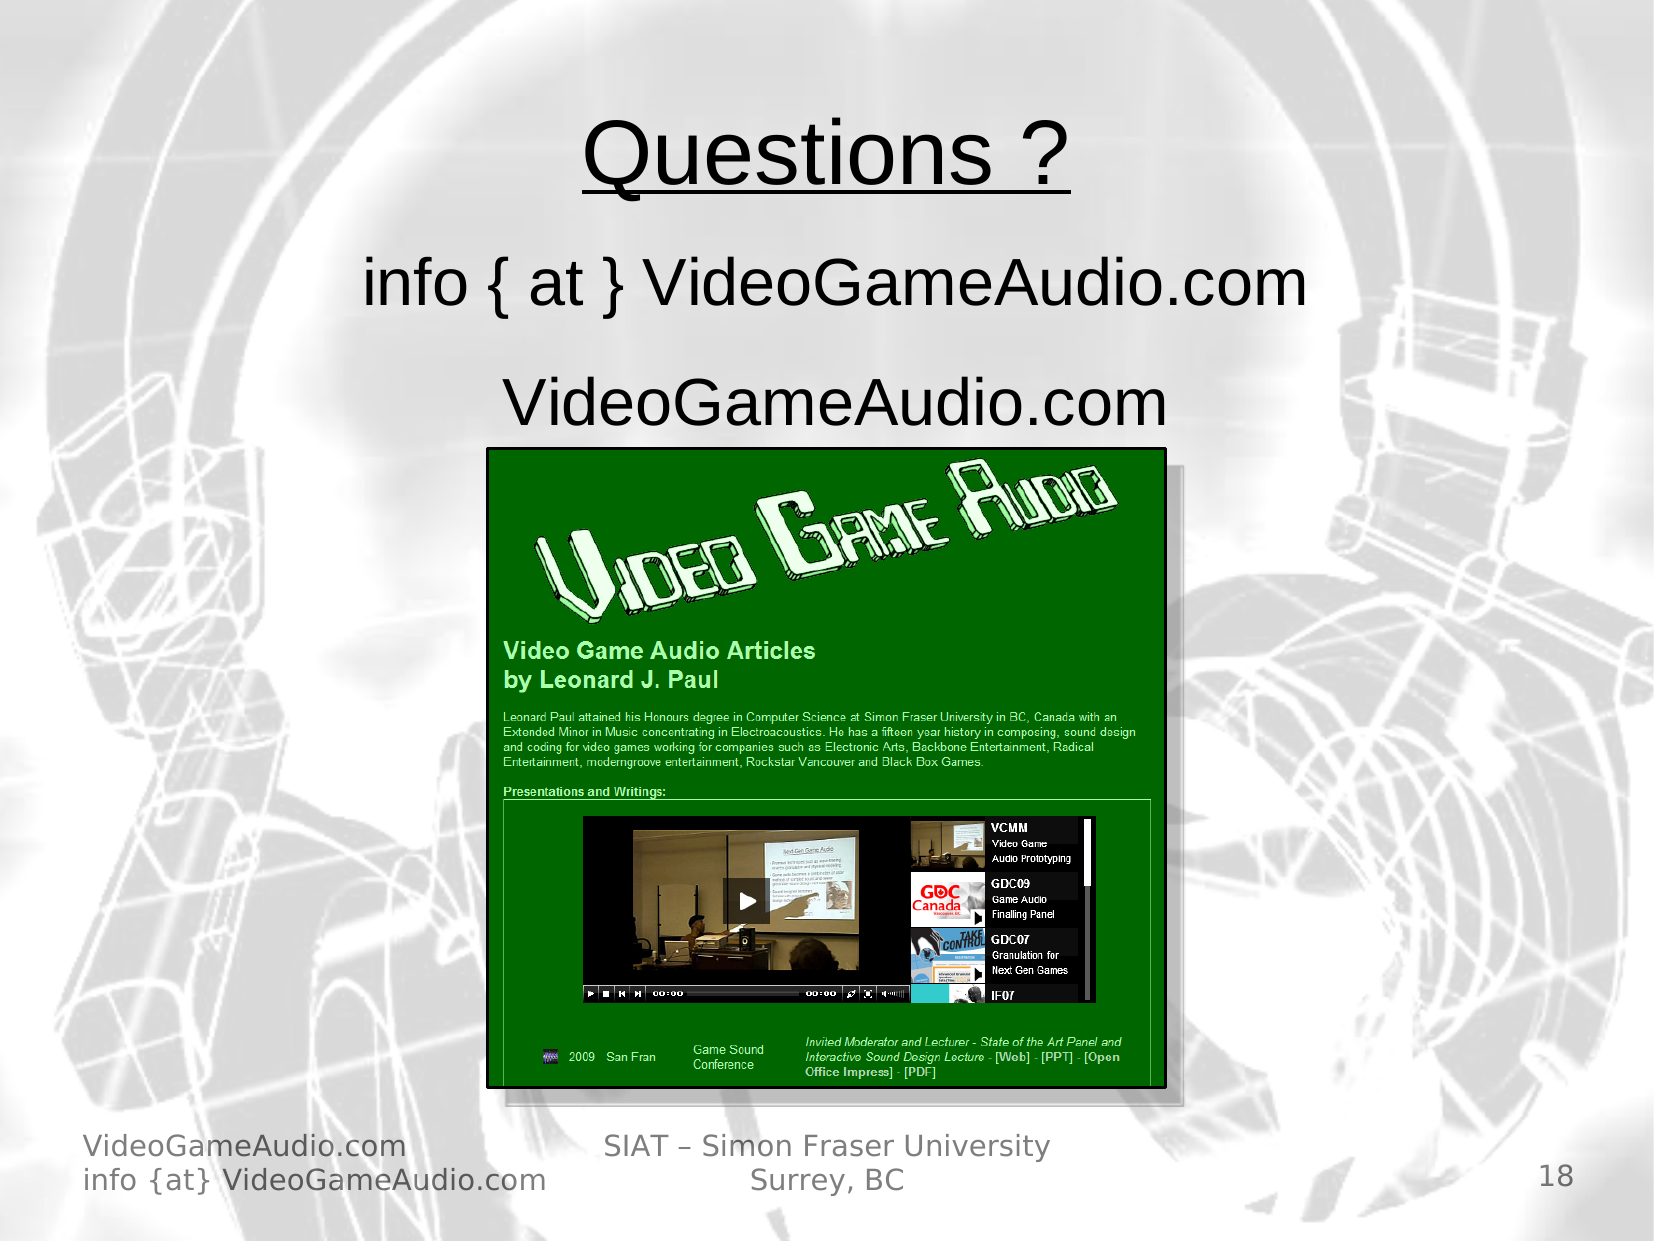

# Questions ?
 info { at } VideoGameAudio.com
 VideoGameAudio.com
18